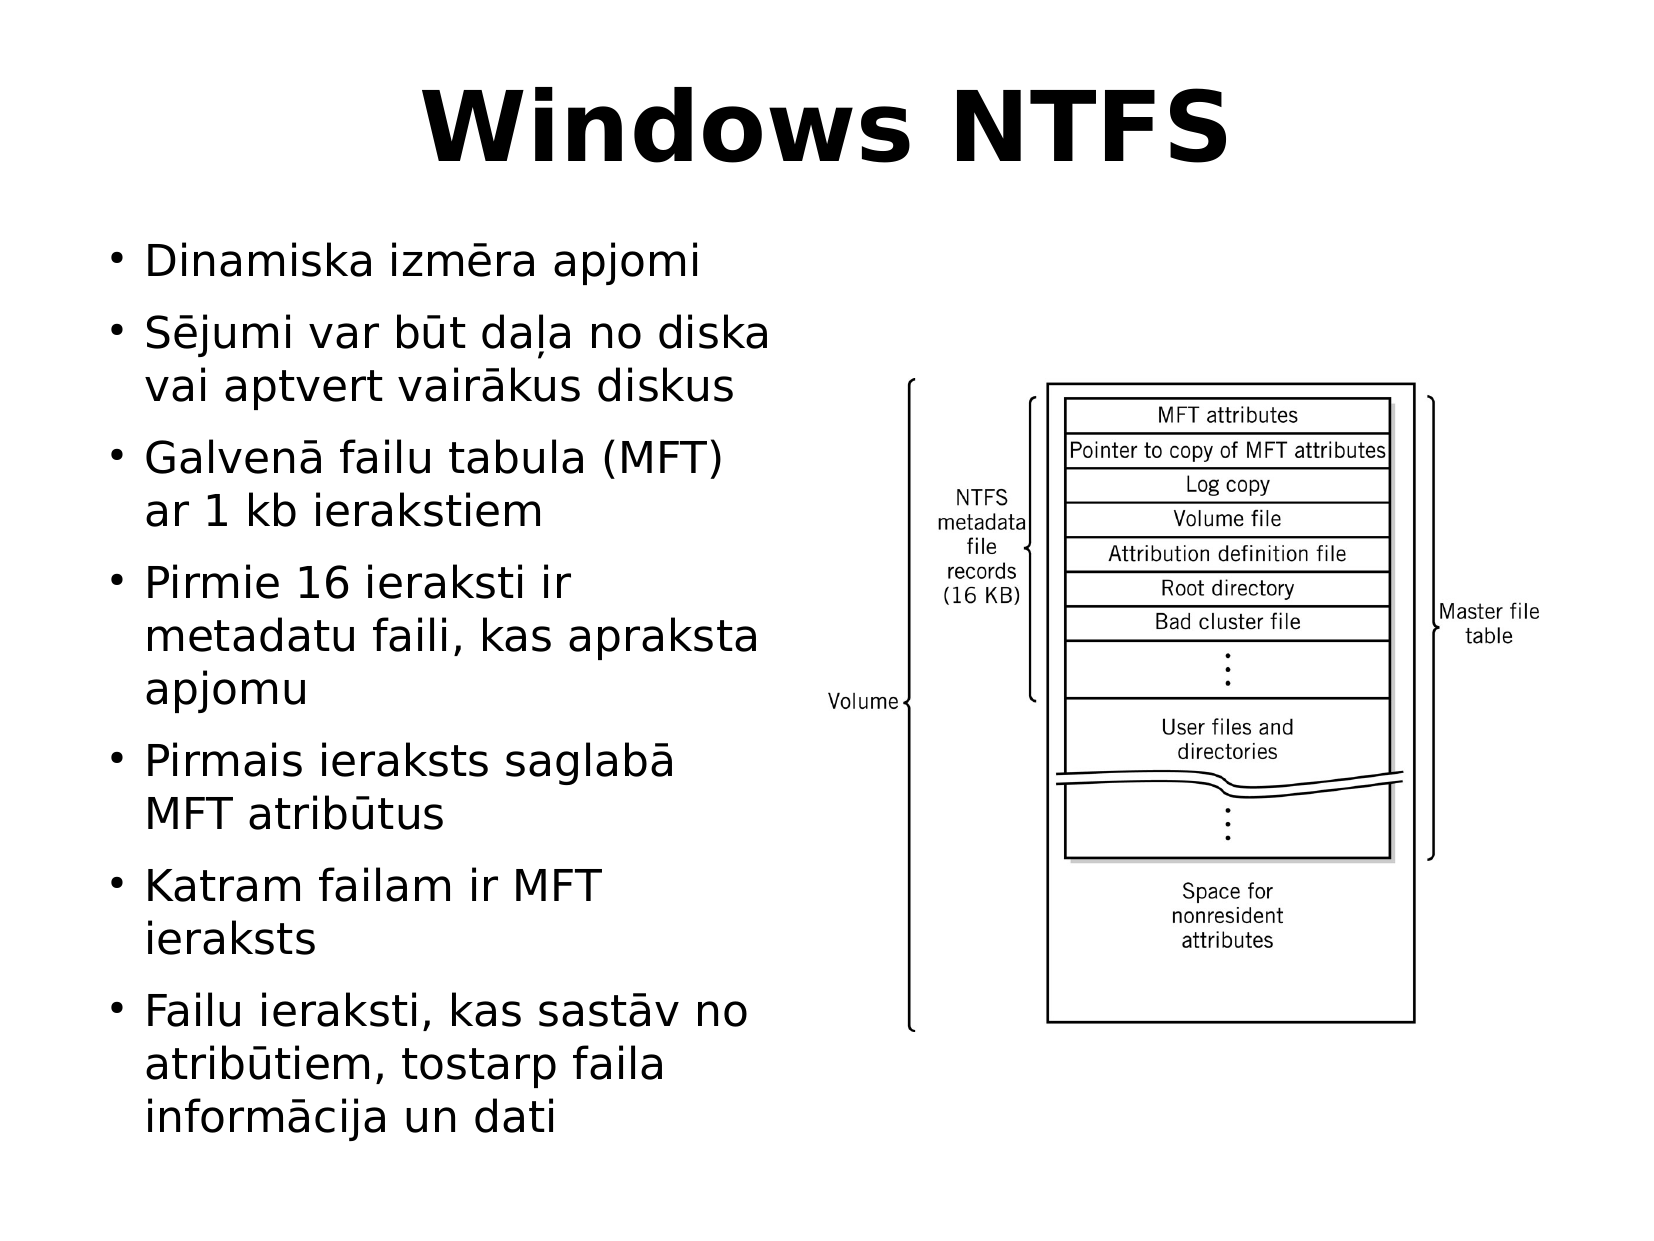

# Windows NTFS
Dinamiska izmēra apjomi
Sējumi var būt daļa no diska vai aptvert vairākus diskus
Galvenā failu tabula (MFT) ar 1 kb ierakstiem
Pirmie 16 ieraksti ir metadatu faili, kas apraksta apjomu
Pirmais ieraksts saglabā MFT atribūtus
Katram failam ir MFT ieraksts
Failu ieraksti, kas sastāv no atribūtiem, tostarp faila informācija un dati